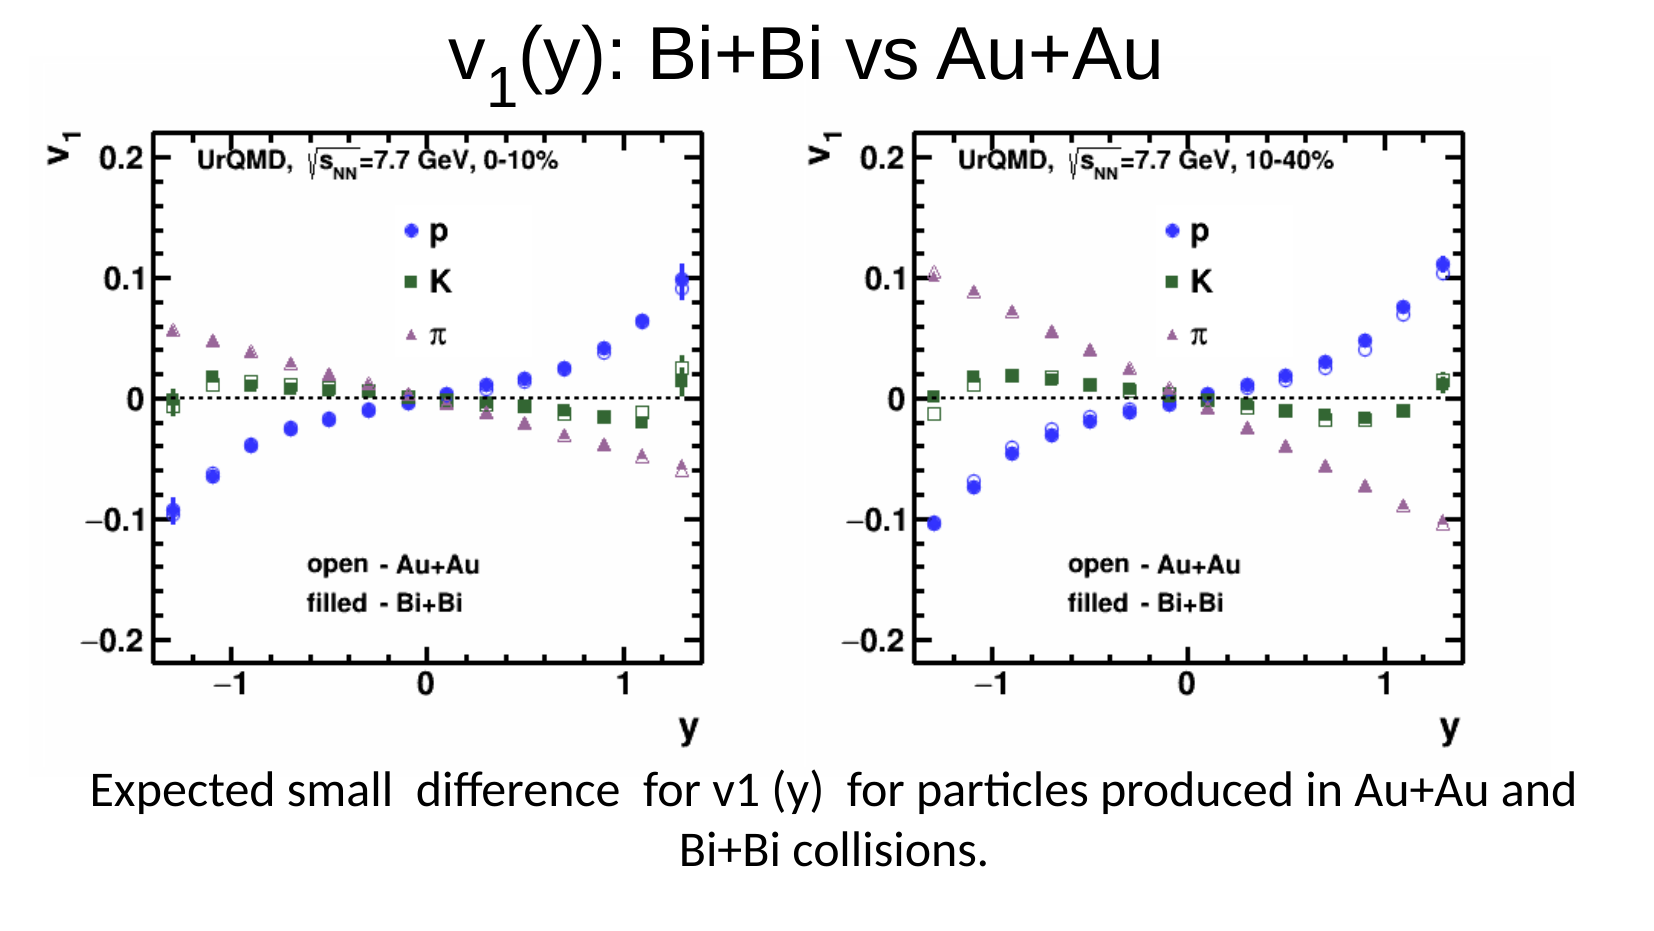

v1(y): Bi+Bi vs Au+Au
Expected small difference for v1 (y) for particles produced in Au+Au and Bi+Bi collisions.